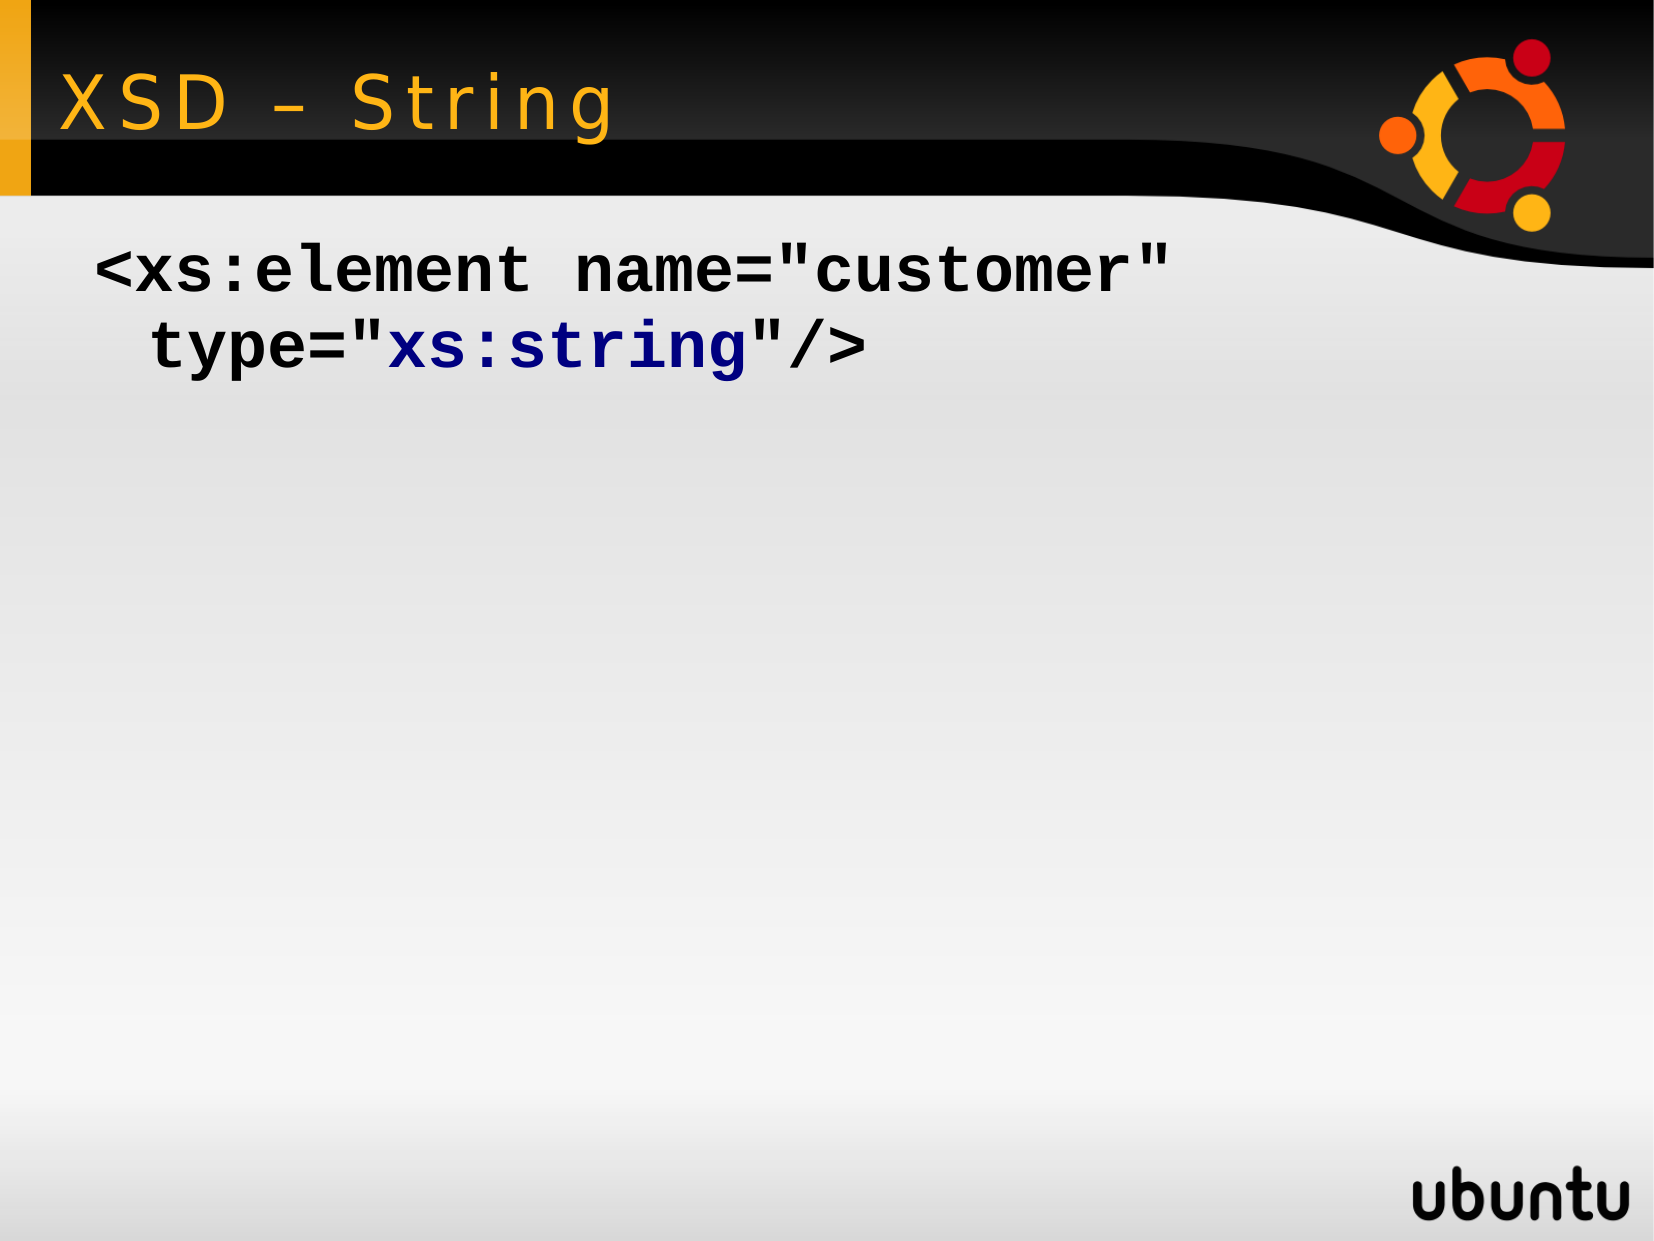

# XSD – String
<xs:element name="customer" type="xs:string"/>